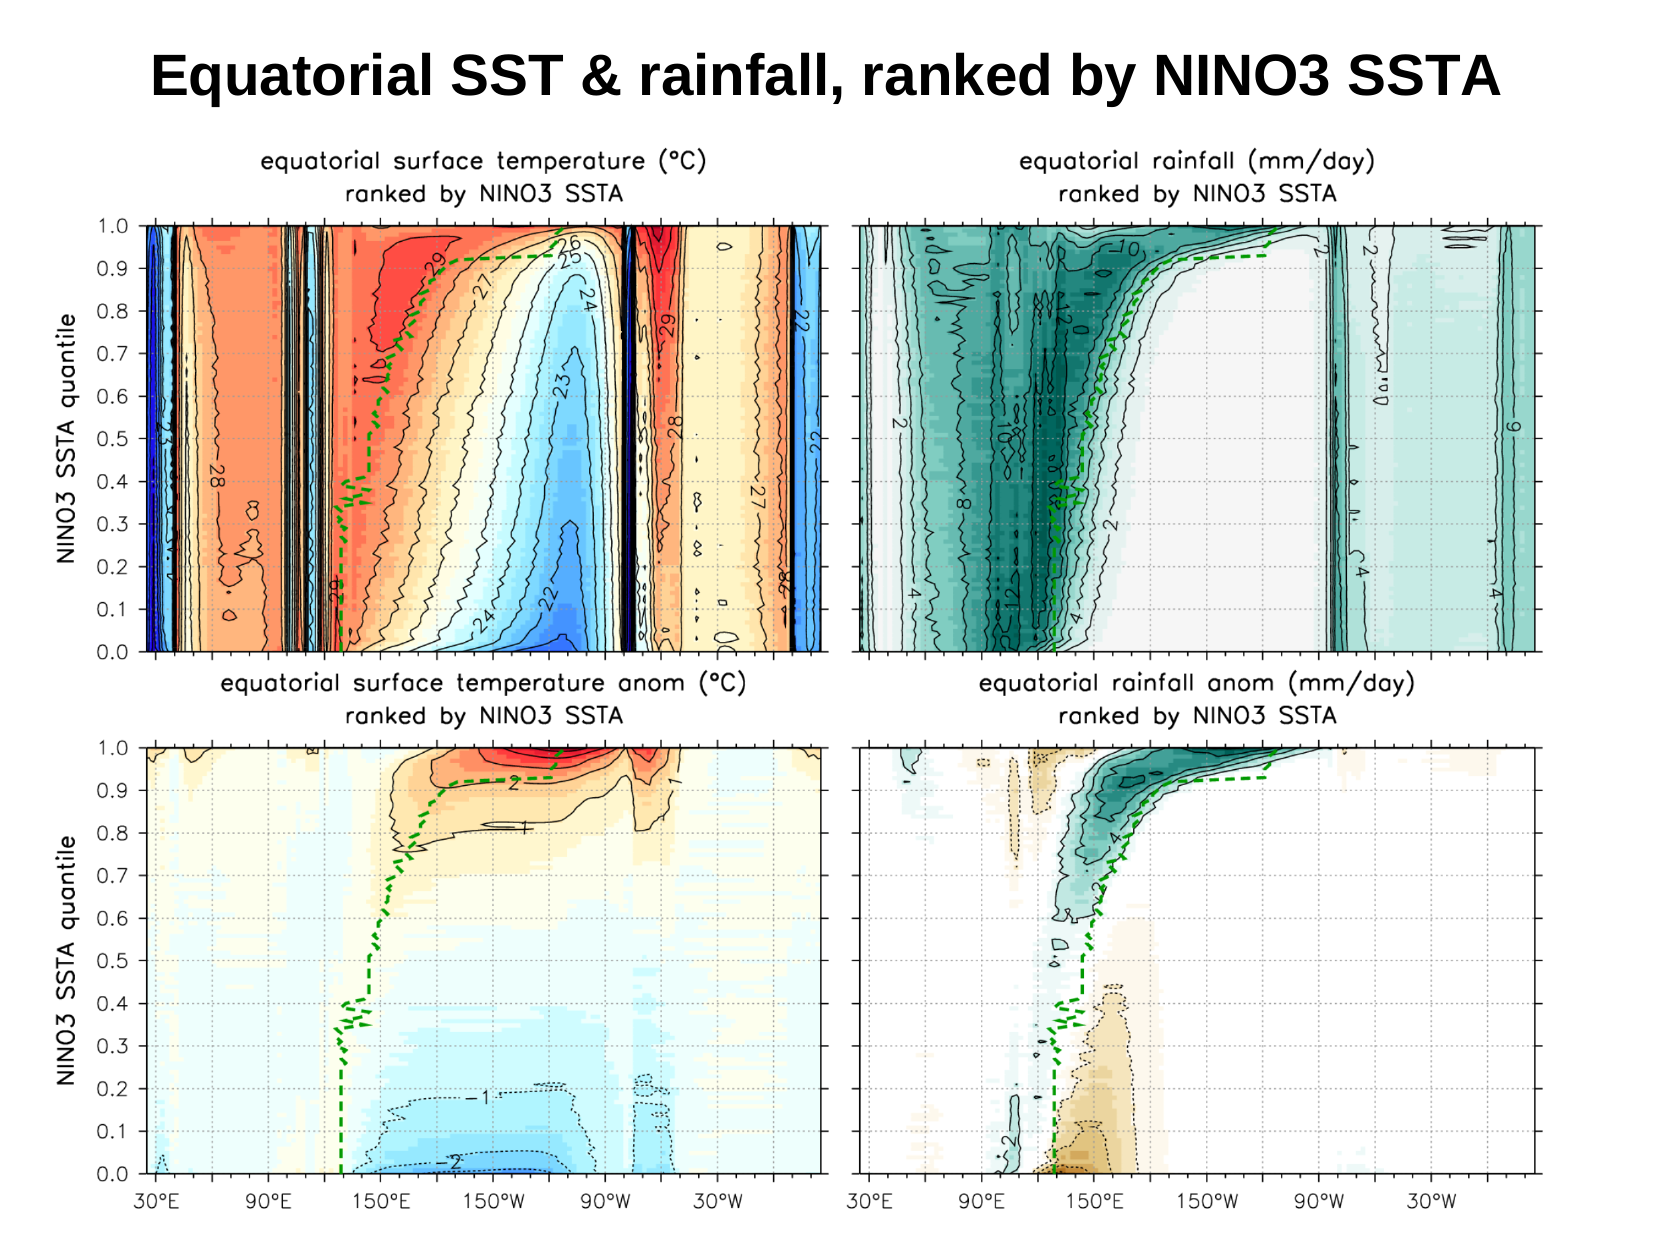

Equatorial SST & rainfall, ranked by NINO3 SSTA